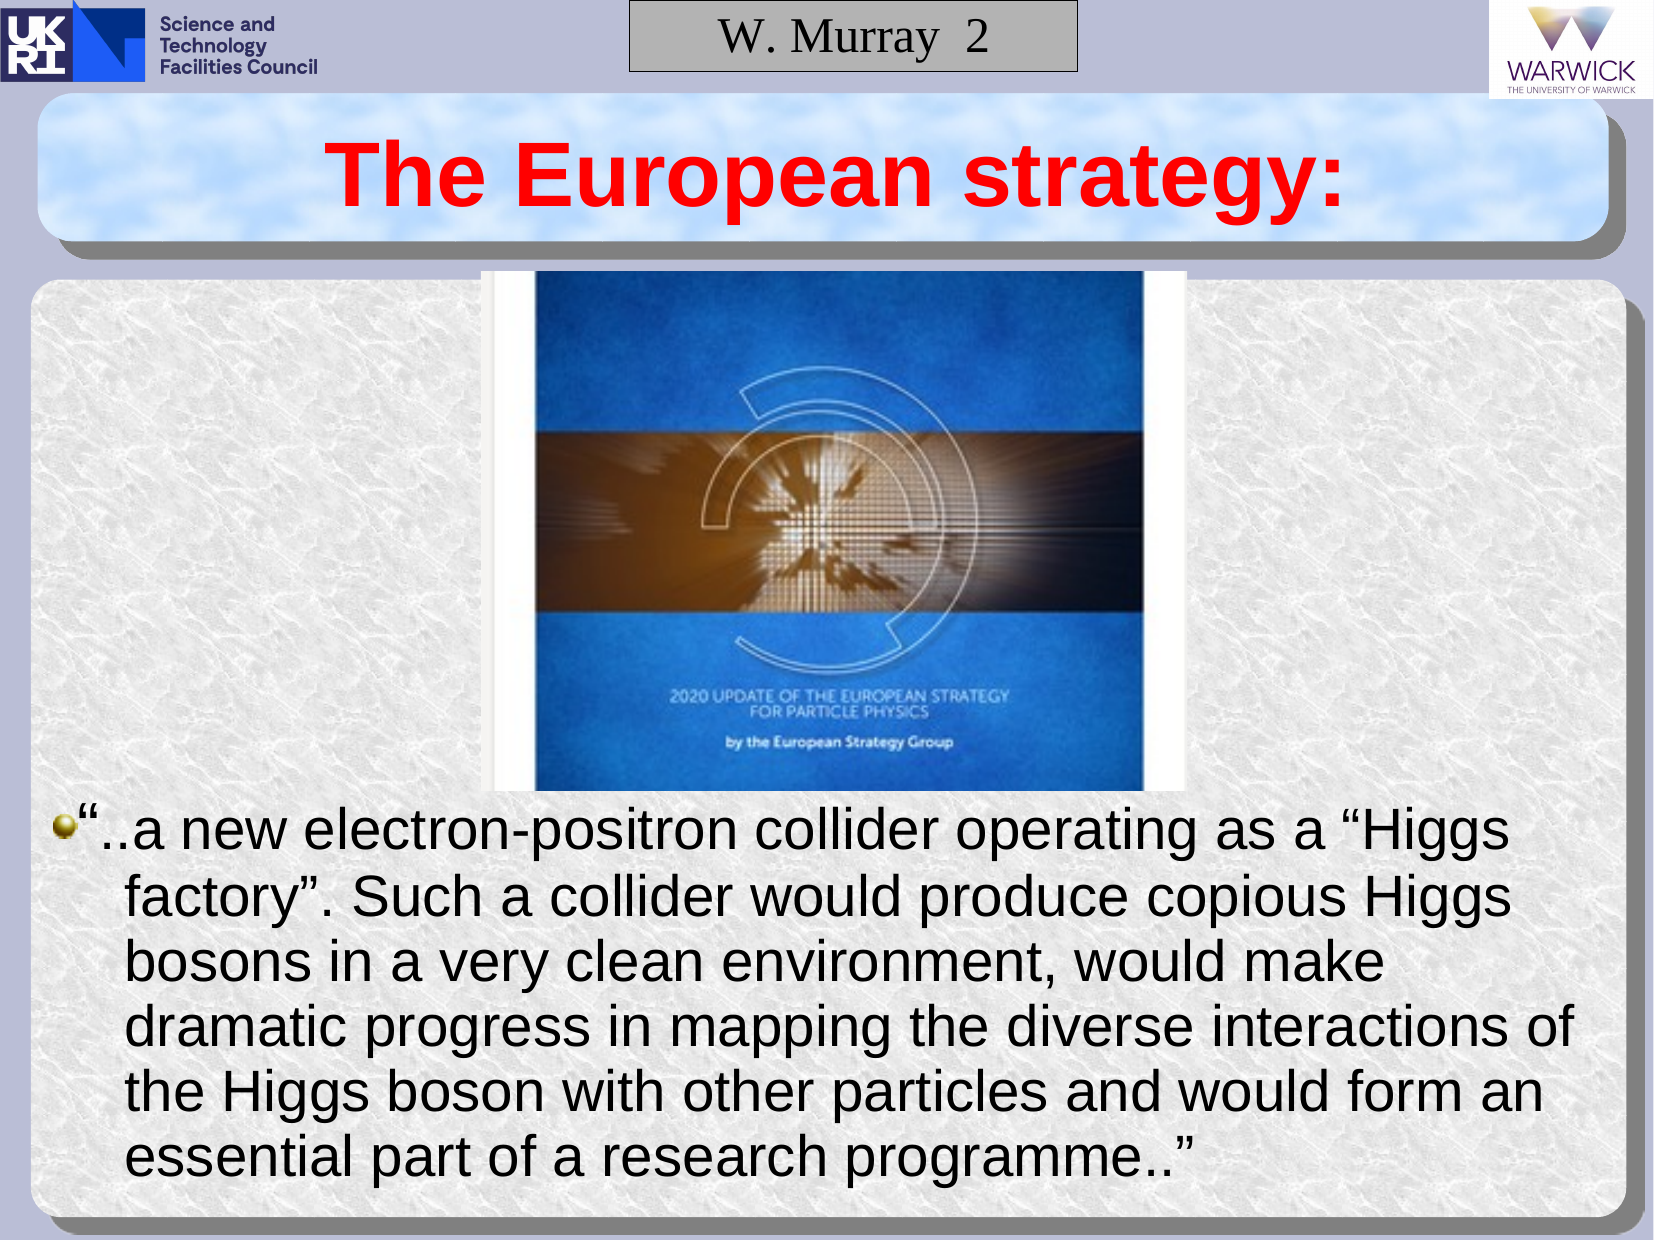

# The European strategy:
“..a new electron-positron collider operating as a “Higgs factory”. Such a collider would produce copious Higgs bosons in a very clean environment, would make dramatic progress in mapping the diverse interactions of the Higgs boson with other particles and would form an essential part of a research programme..”